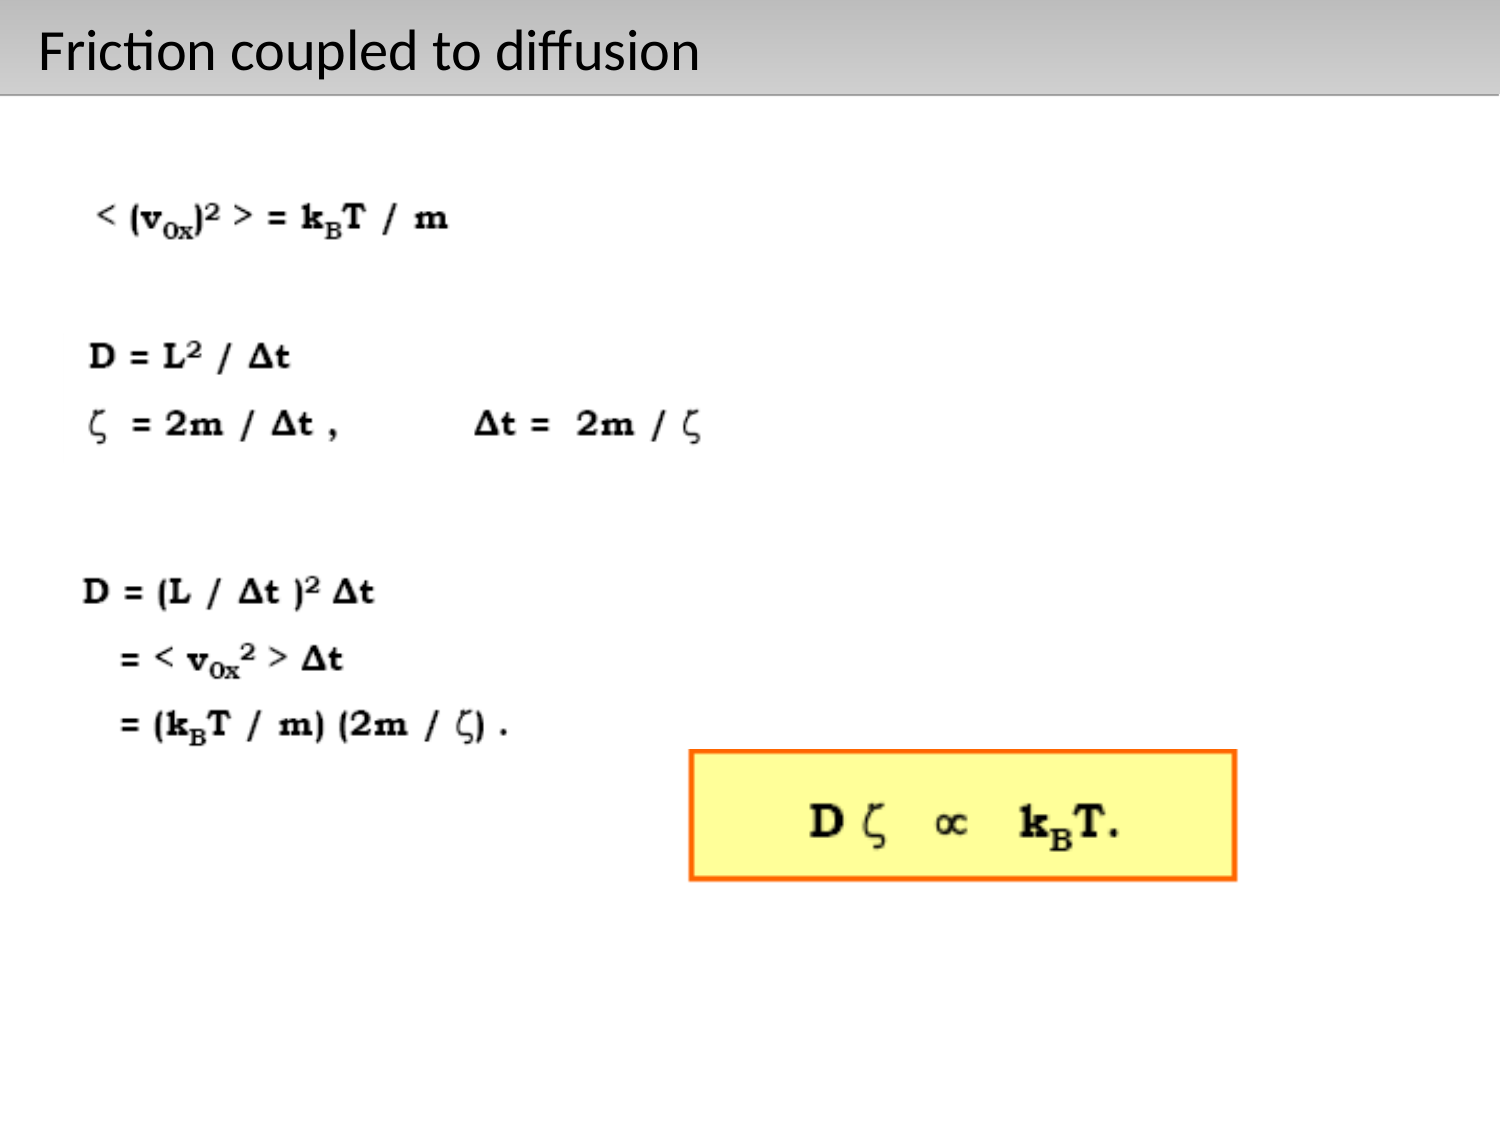

# Friction coupled to diffusion
To couple diffusion and friction, Einstein further used the equipartition theorem
Then combining the equipartition theorem with the above equations
gives us
Einstein therefore found
This is an example of the famous fluctuation-dissipation theorem, which couples microscopic fluctuations with macroscopic transport coefficients.